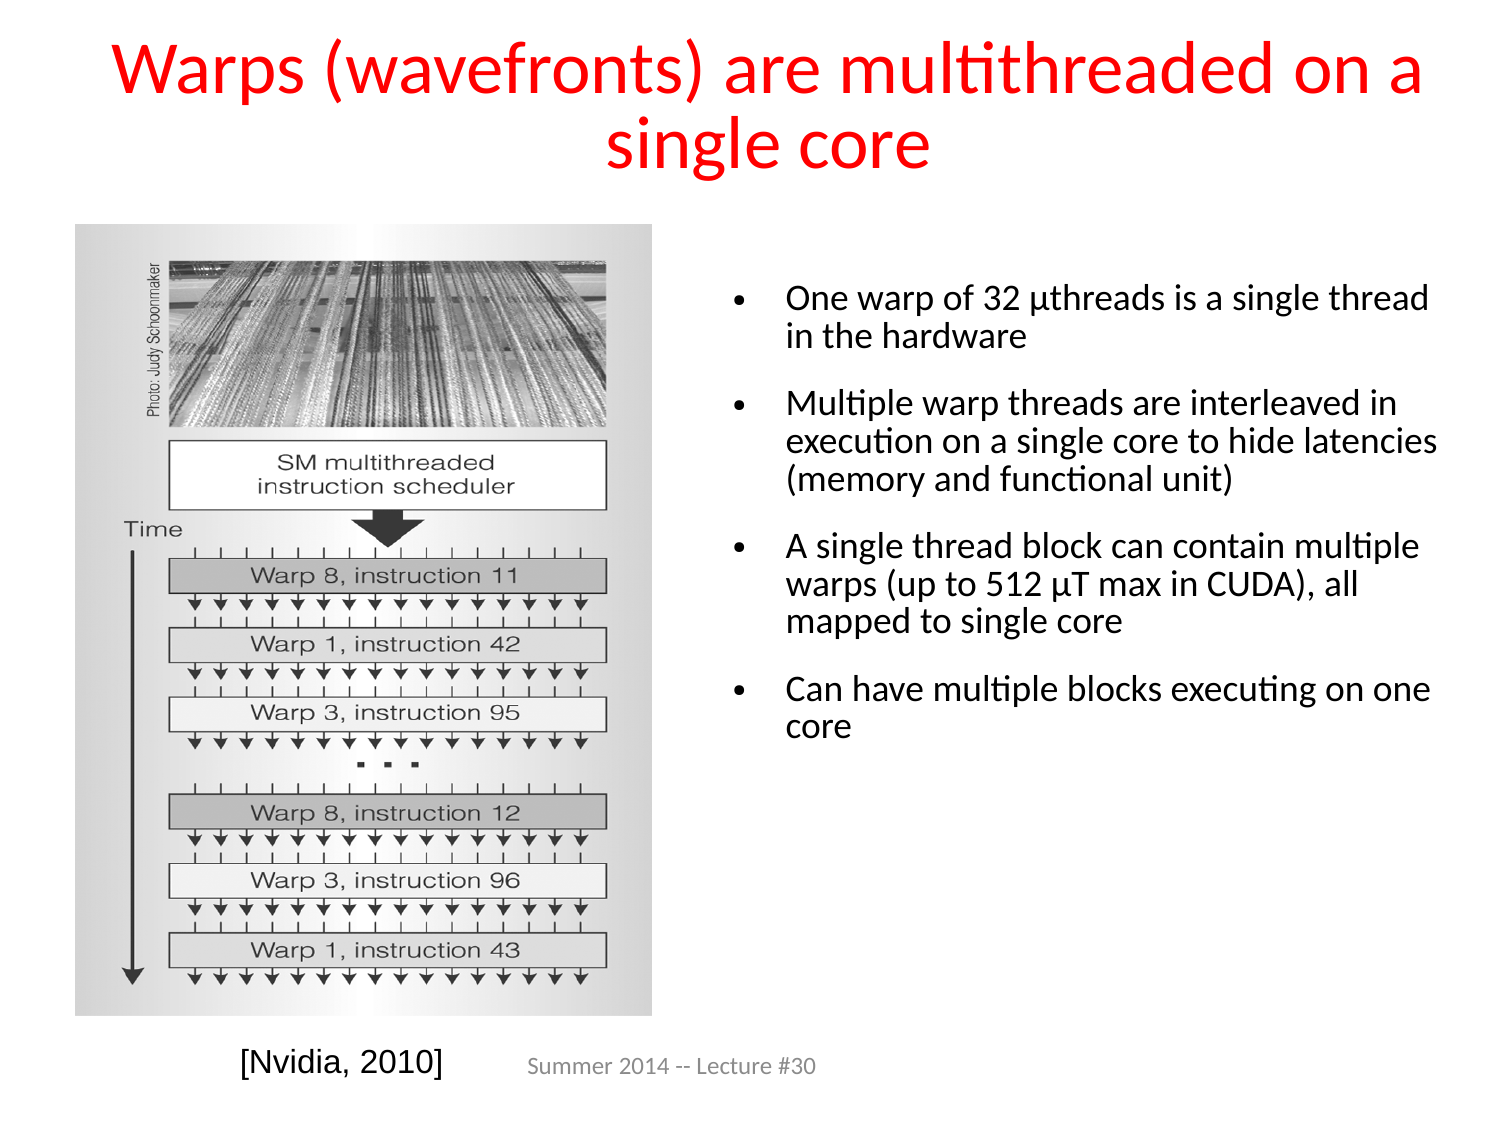

# Warps (wavefronts) are multithreaded on a single core
One warp of 32 µthreads is a single thread in the hardware
Multiple warp threads are interleaved in execution on a single core to hide latencies (memory and functional unit)
A single thread block can contain multiple warps (up to 512 µT max in CUDA), all mapped to single core
Can have multiple blocks executing on one core
[Nvidia, 2010]